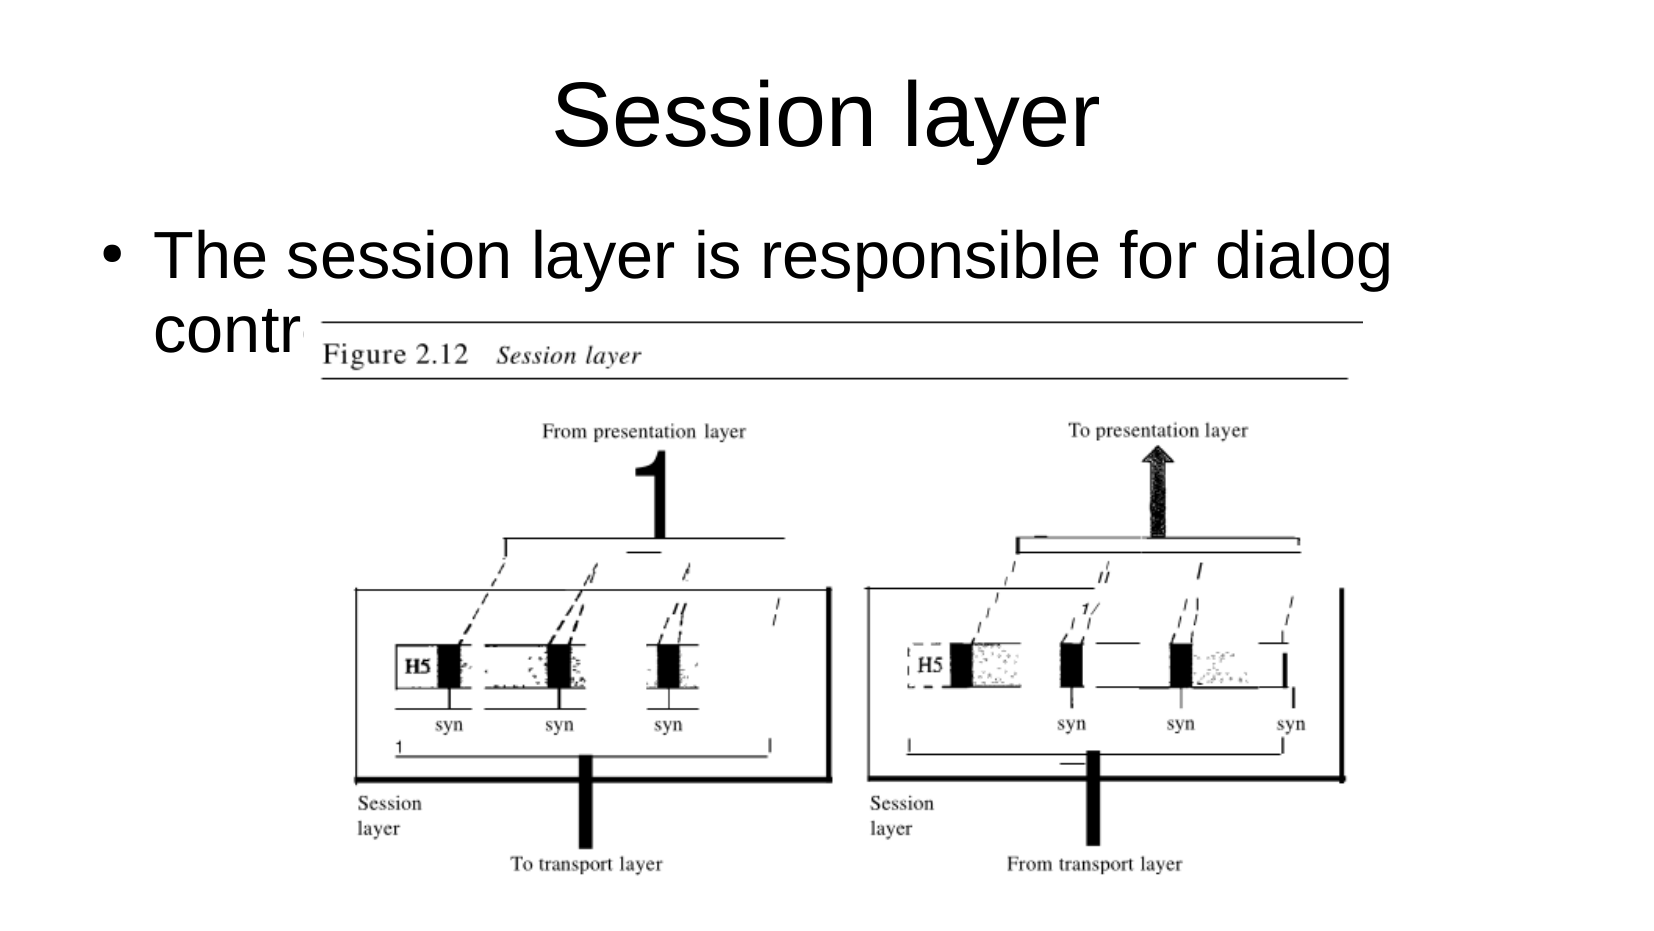

# Session layer
The session layer is responsible for dialog control and synchronization.